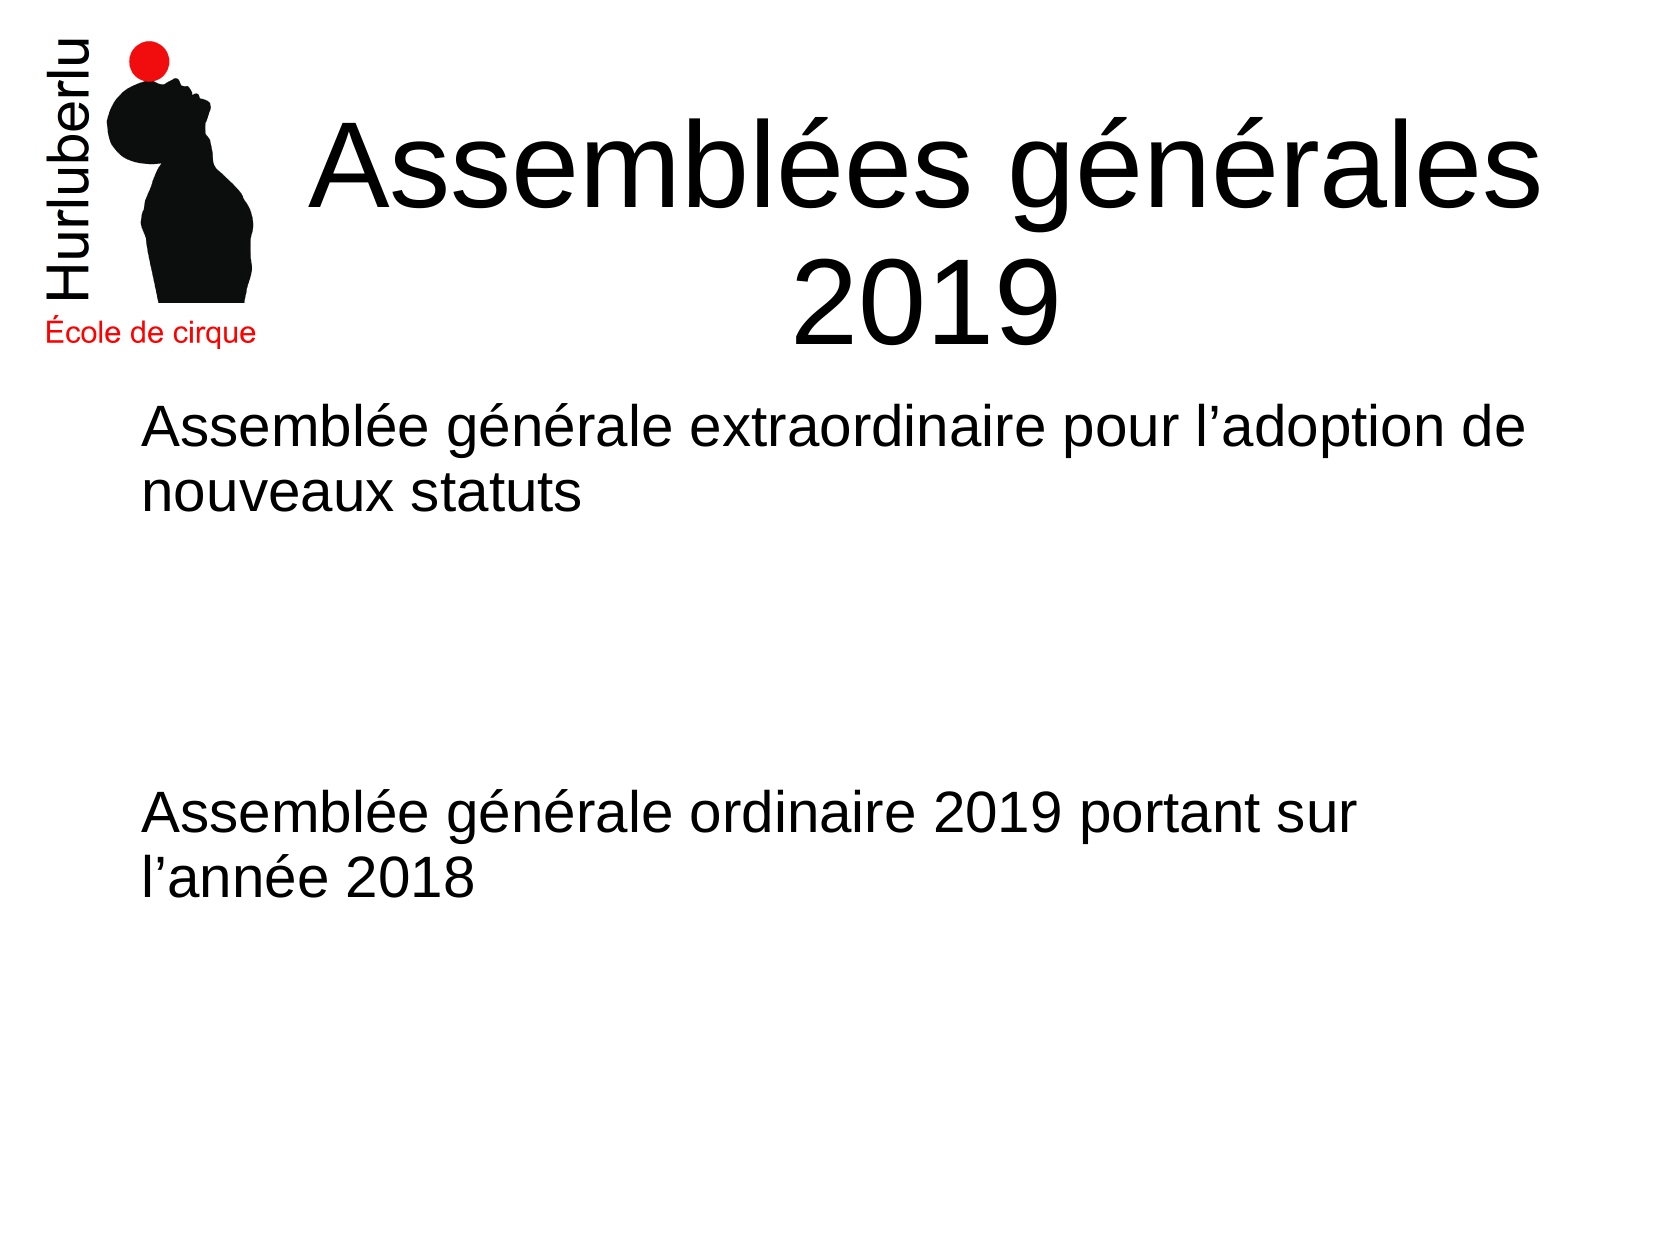

# Assemblées générales 2019
Assemblée générale extraordinaire pour l’adoption de nouveaux statuts
Assemblée générale ordinaire 2019 portant sur l’année 2018